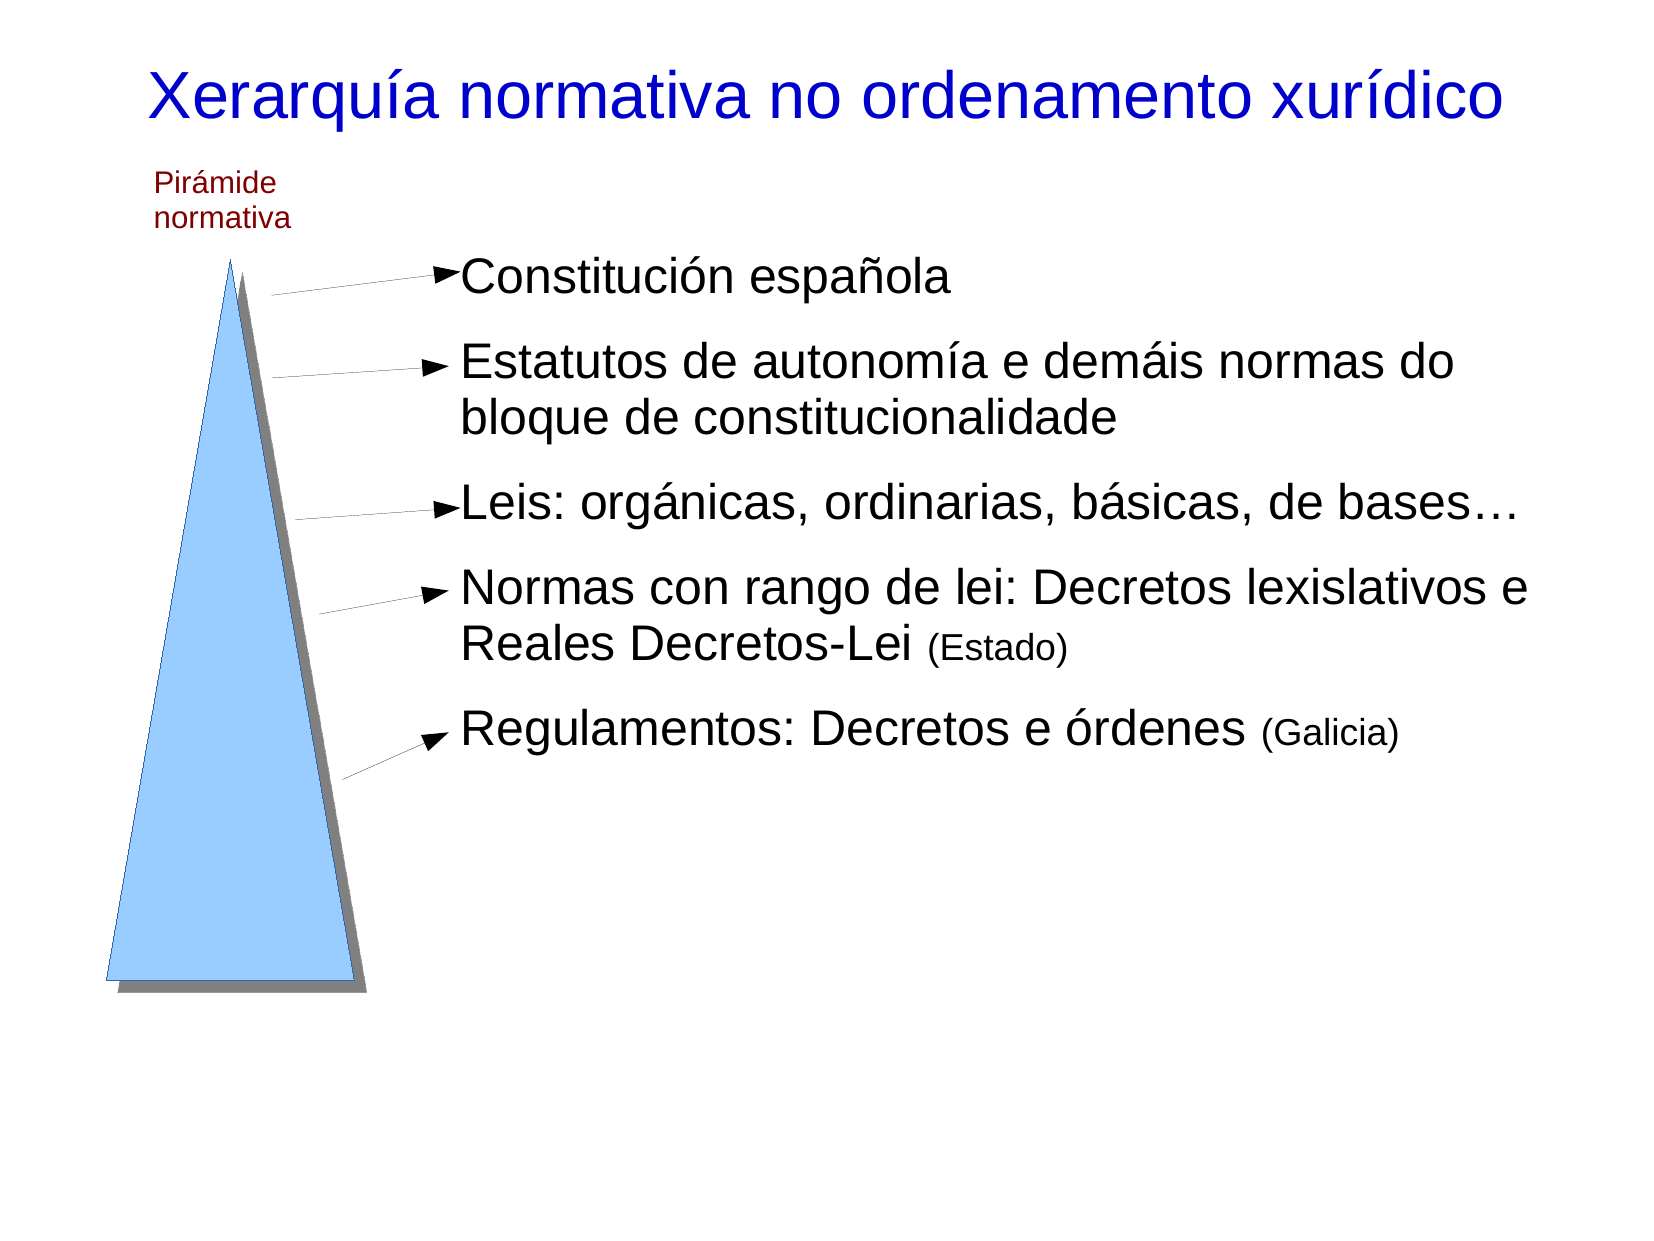

# Xerarquía normativa no ordenamento xurídico
Pirámide normativa
Constitución española
Estatutos de autonomía e demáis normas do bloque de constitucionalidade
Leis: orgánicas, ordinarias, básicas, de bases…
Normas con rango de lei: Decretos lexislativos e Reales Decretos-Lei (Estado)
Regulamentos: Decretos e órdenes (Galicia)